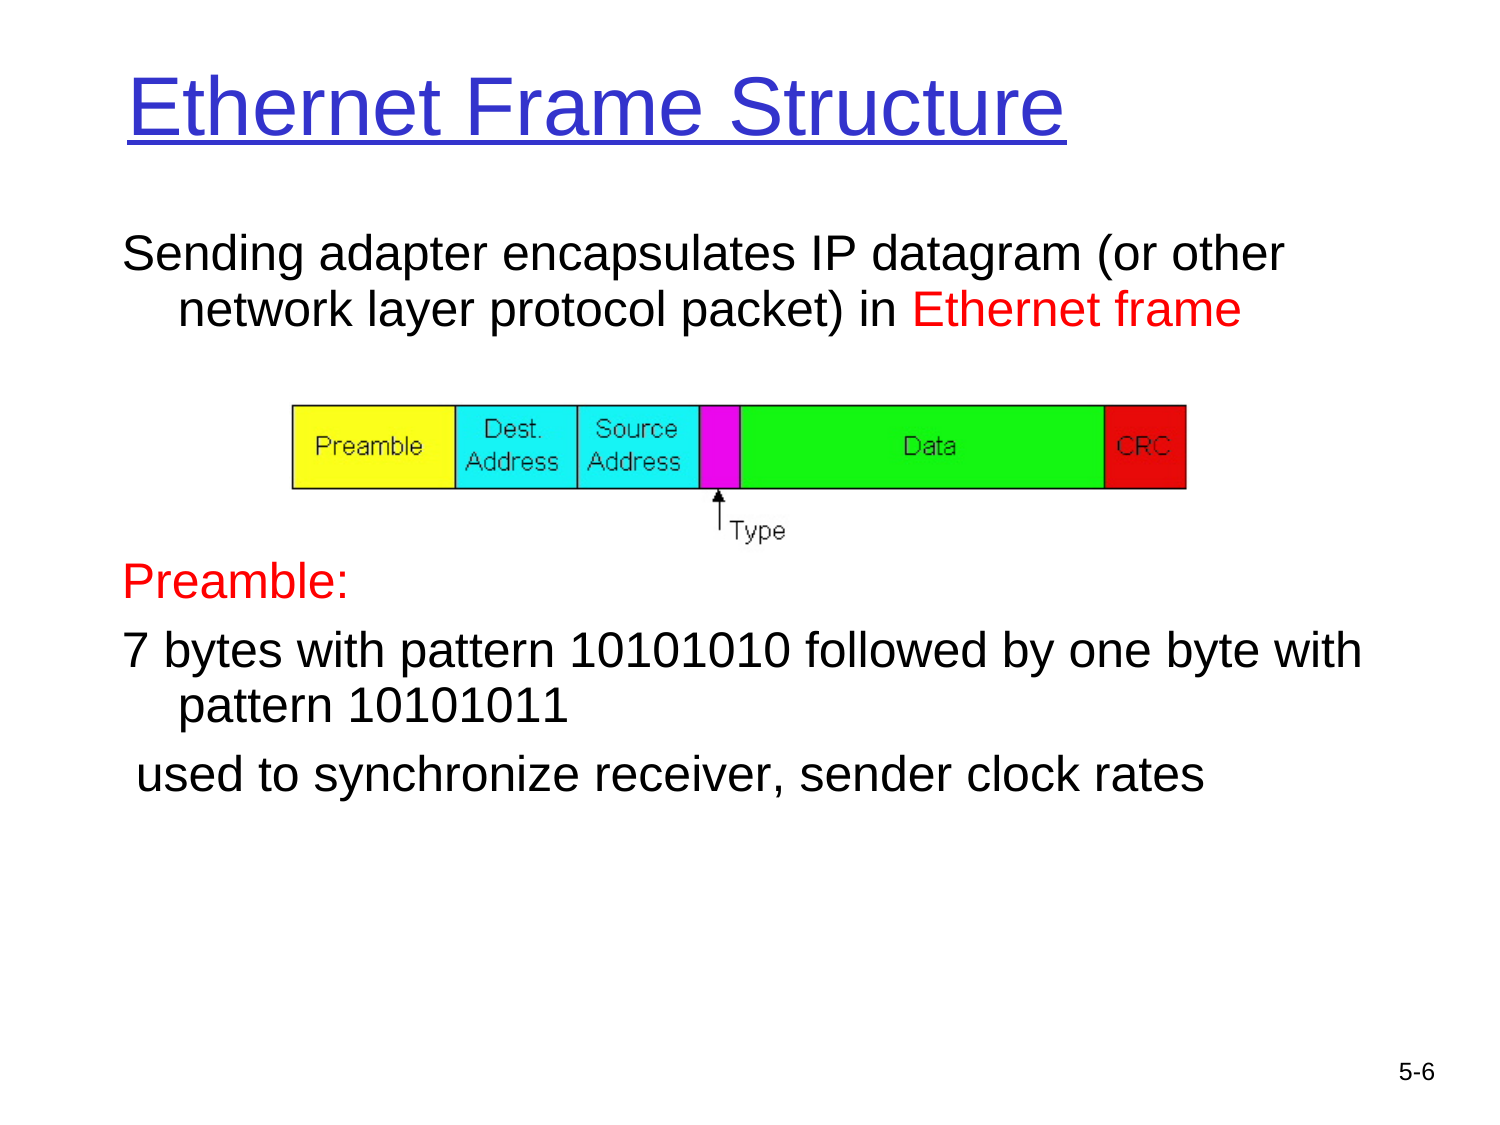

# Ethernet Frame Structure
Sending adapter encapsulates IP datagram (or other network layer protocol packet) in Ethernet frame
Preamble:
7 bytes with pattern 10101010 followed by one byte with pattern 10101011
 used to synchronize receiver, sender clock rates
6